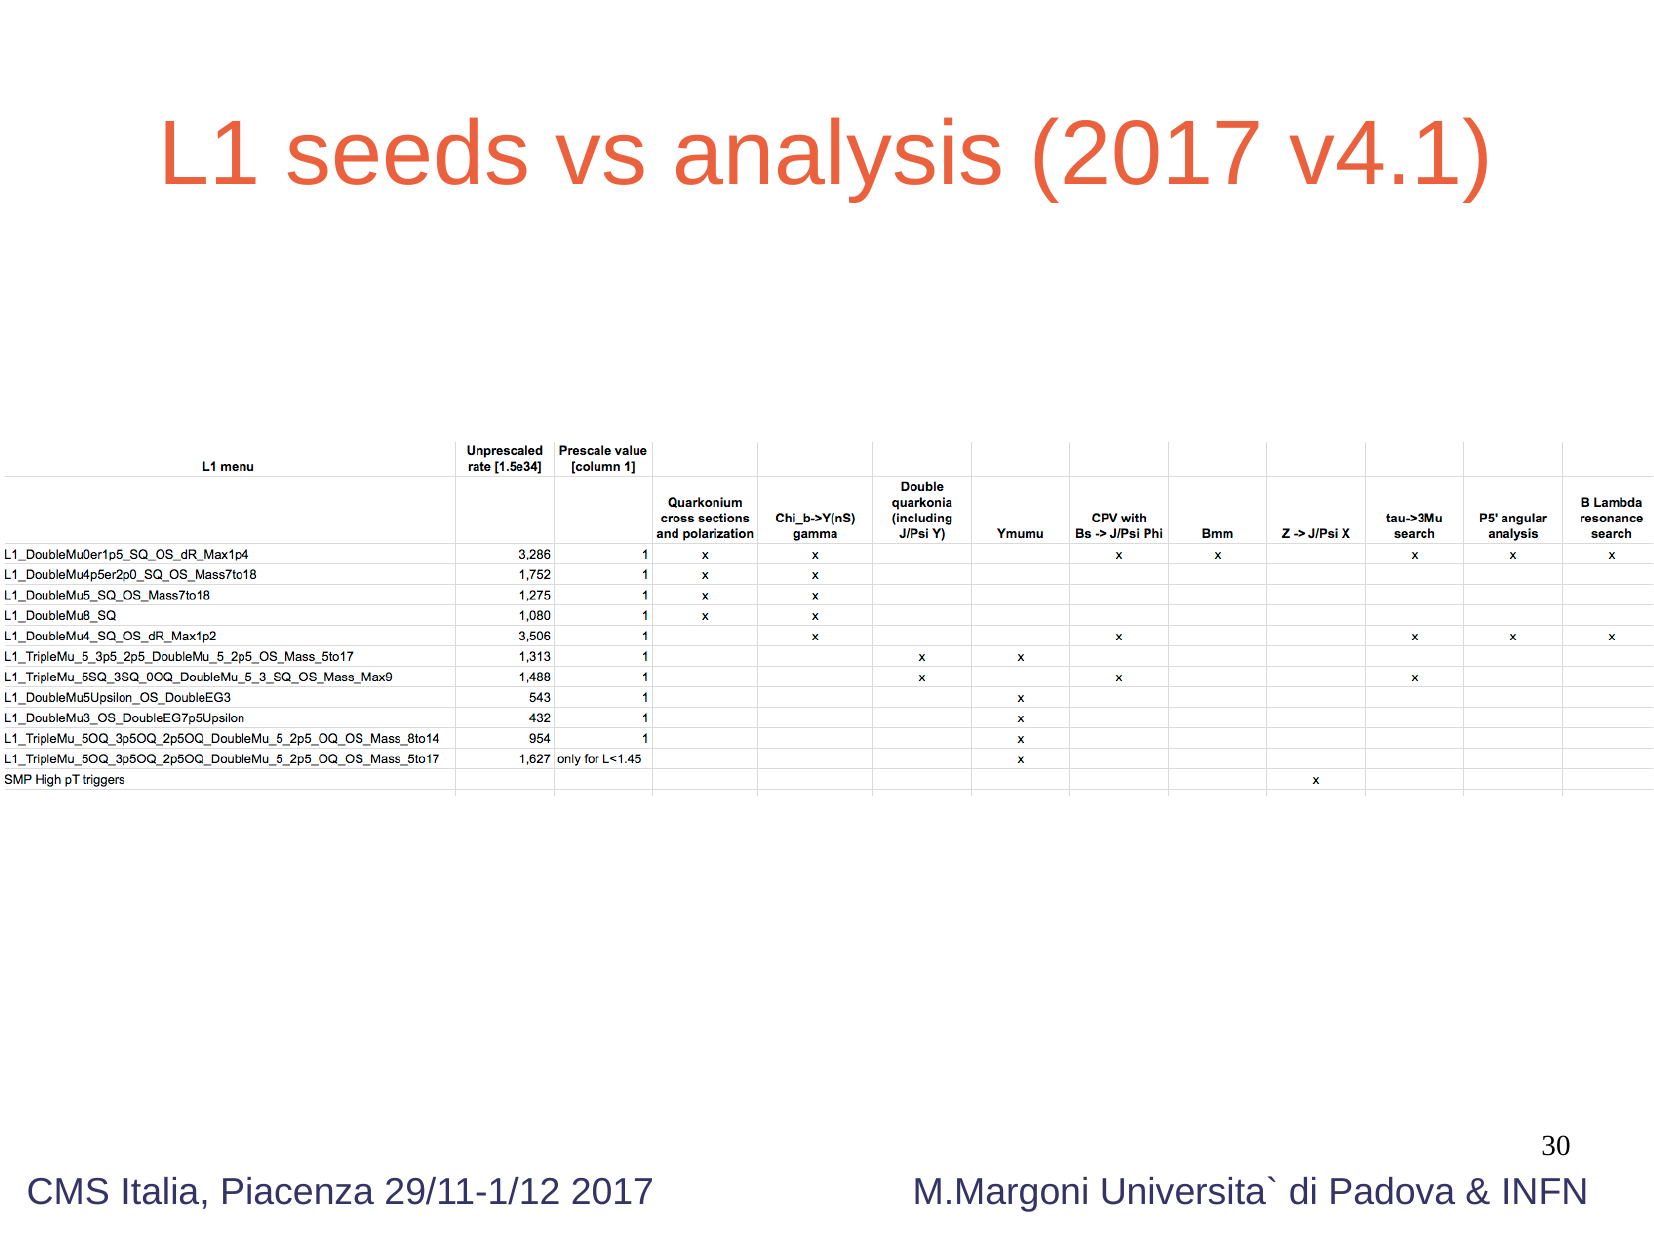

# L1 seeds vs analysis (2017 v4.1)
30
CMS Italia, Piacenza 29/11-1/12 2017				M.Margoni Universita` di Padova & INFN